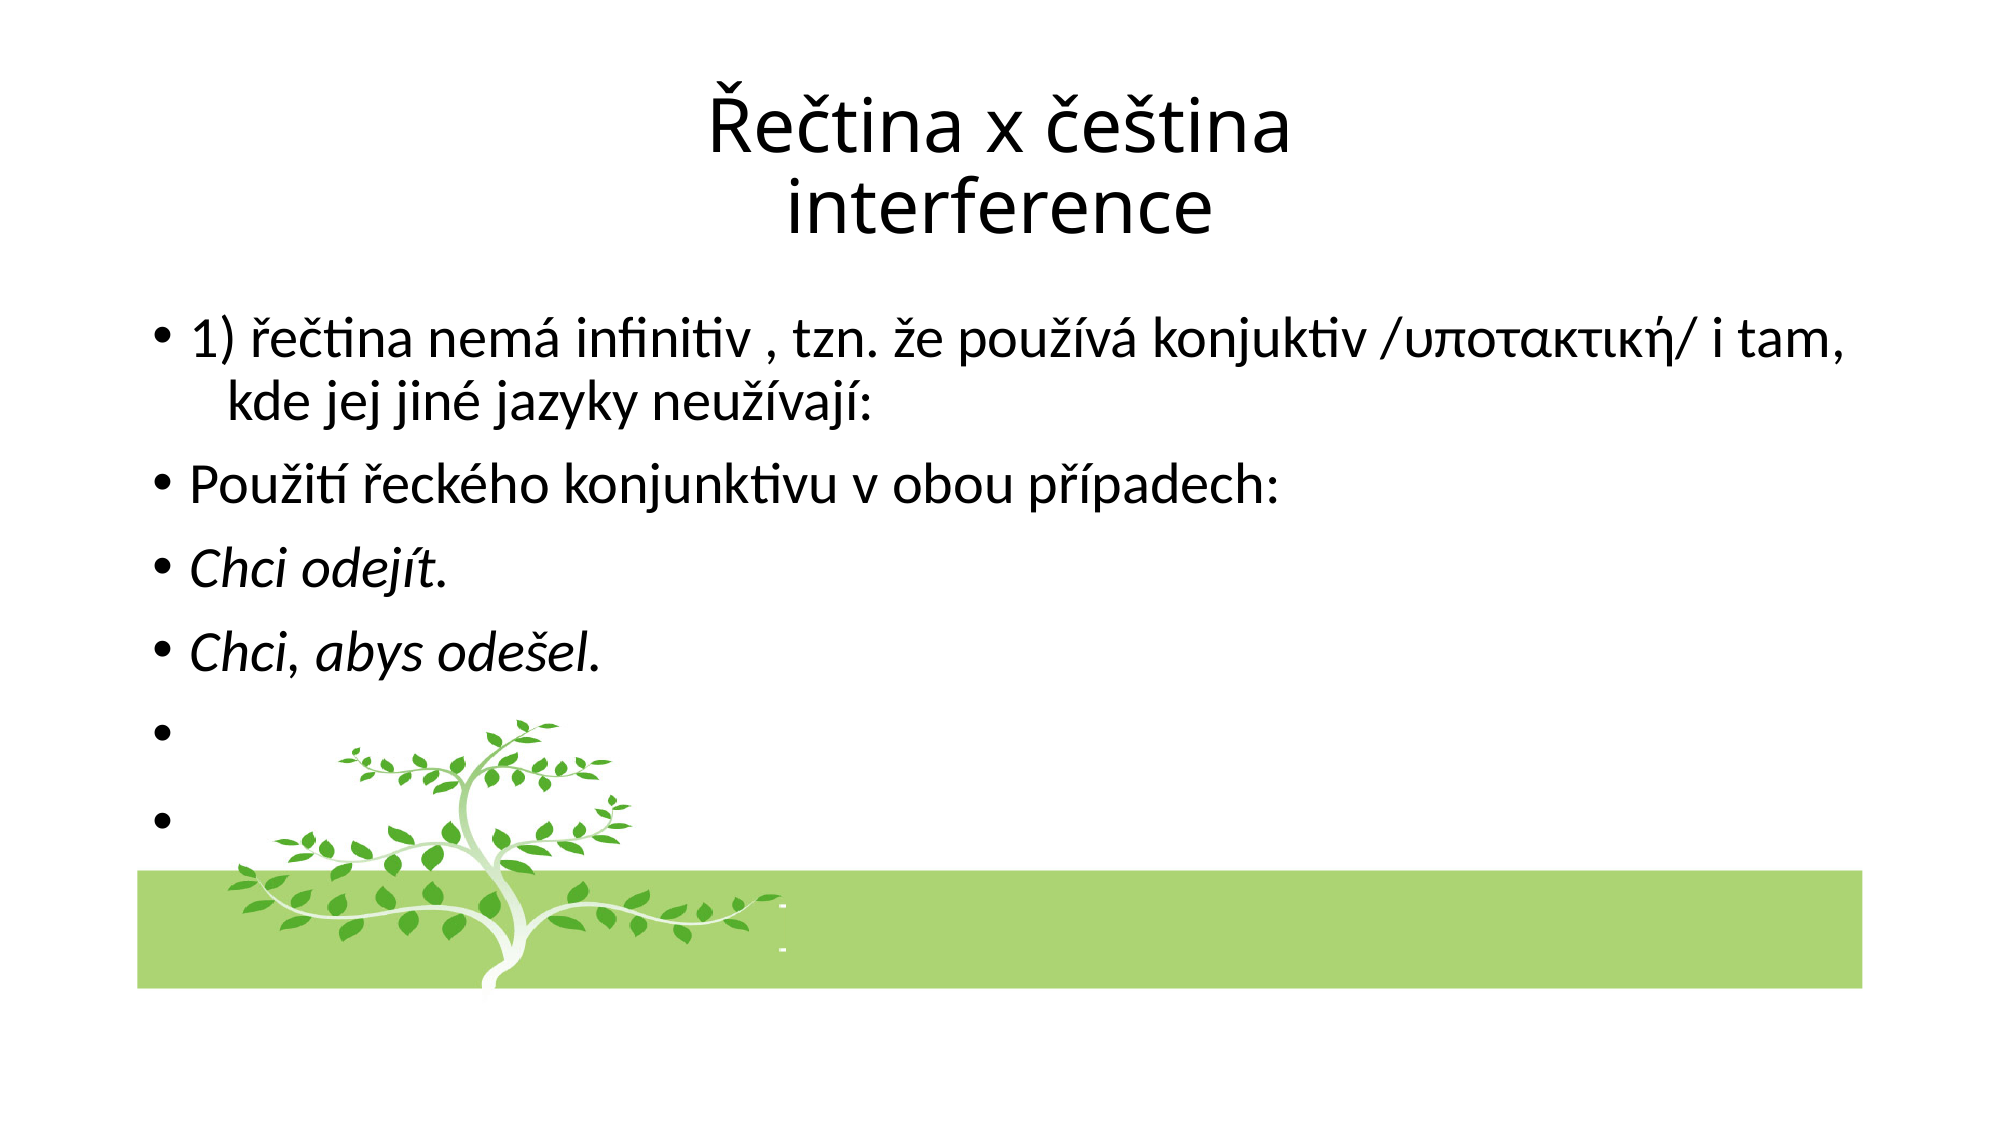

# Řečtina x čeština interference
1) řečtina nemá infinitiv , tzn. že používá konjuktiv /υποτακτική/ i tam, kde jej jiné jazyky neužívají:
Použití řeckého konjunktivu v obou případech:
Chci odejít.
Chci, abys odešel.